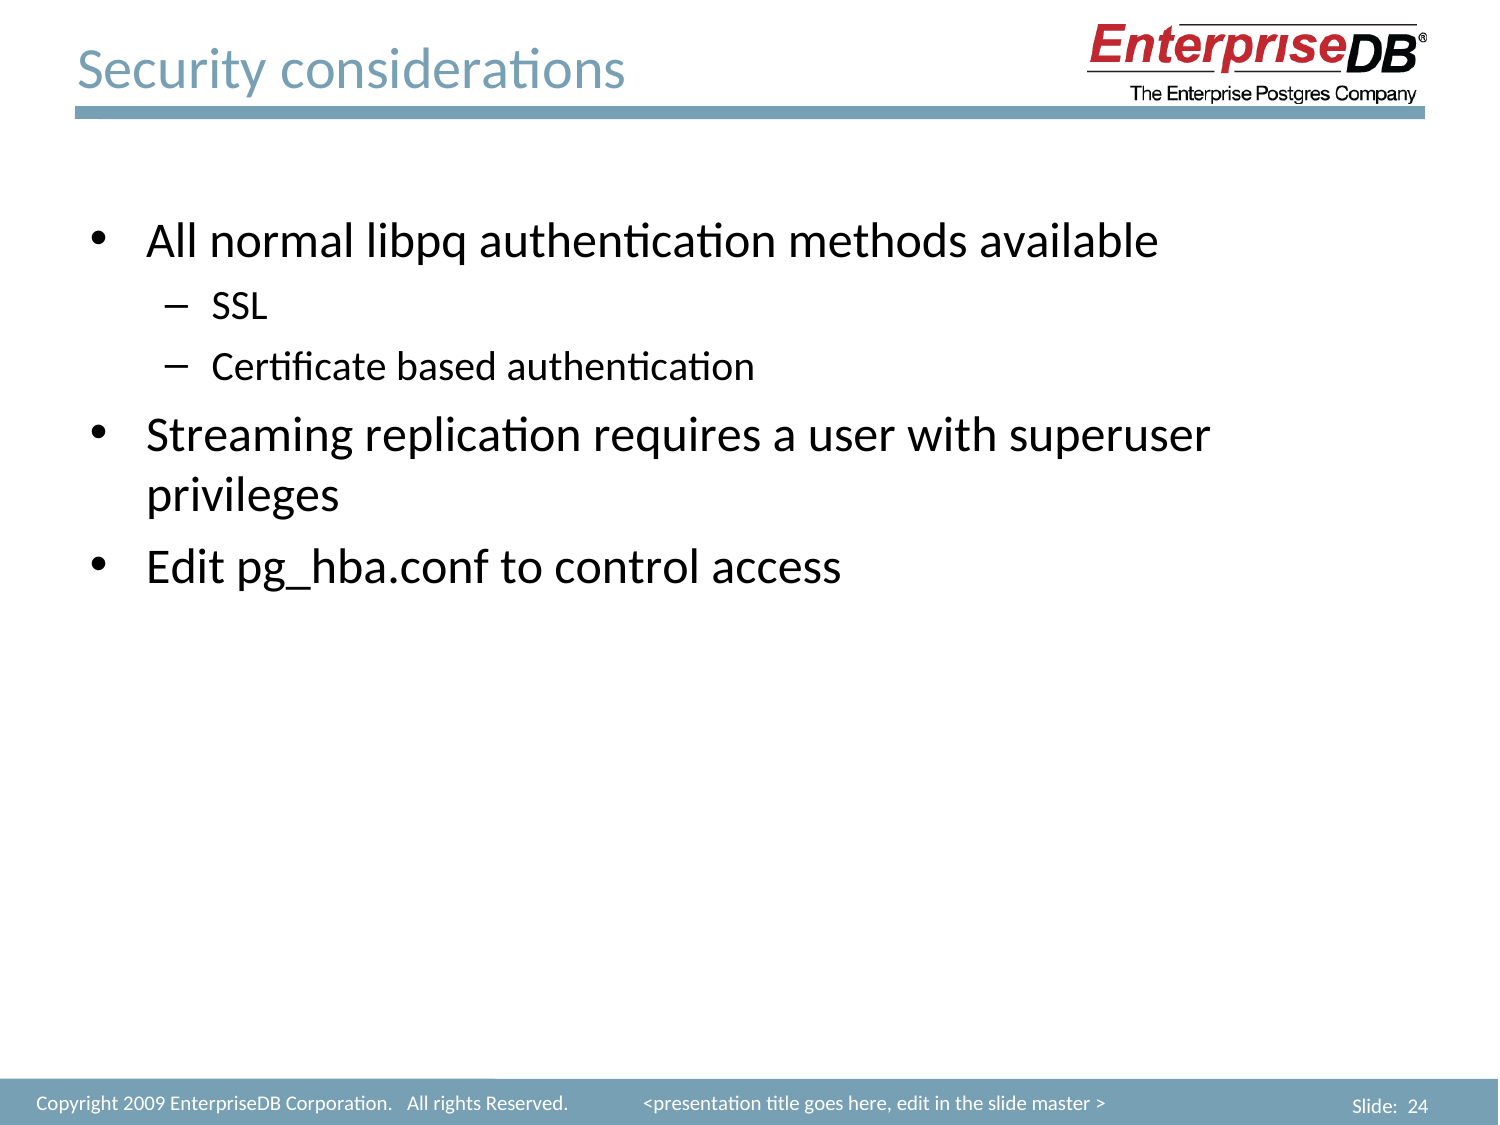

# Security considerations
All normal libpq authentication methods available
SSL
Certificate based authentication
Streaming replication requires a user with superuser privileges
Edit pg_hba.conf to control access